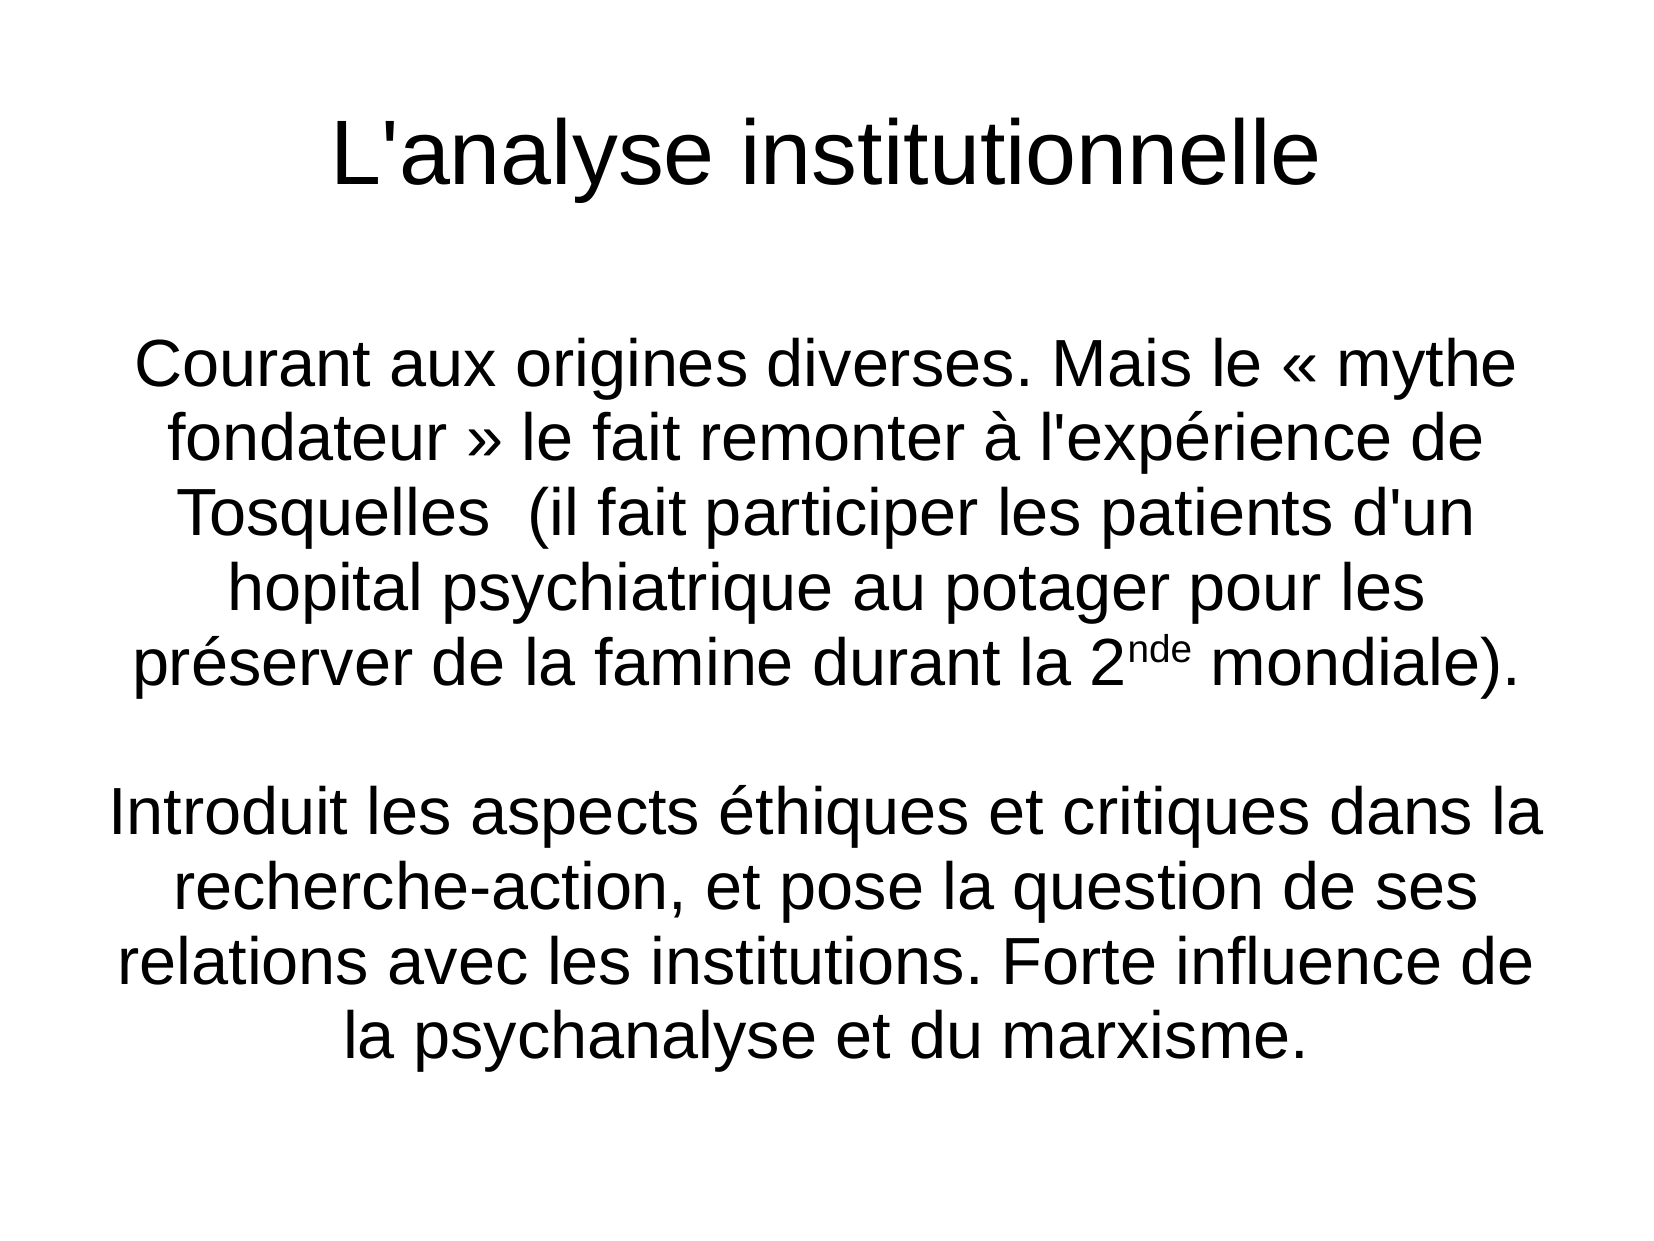

# L'analyse institutionnelle
Courant aux origines diverses. Mais le « mythe fondateur » le fait remonter à l'expérience de Tosquelles (il fait participer les patients d'un hopital psychiatrique au potager pour les préserver de la famine durant la 2nde mondiale).
Introduit les aspects éthiques et critiques dans la recherche-action, et pose la question de ses relations avec les institutions. Forte influence de la psychanalyse et du marxisme.